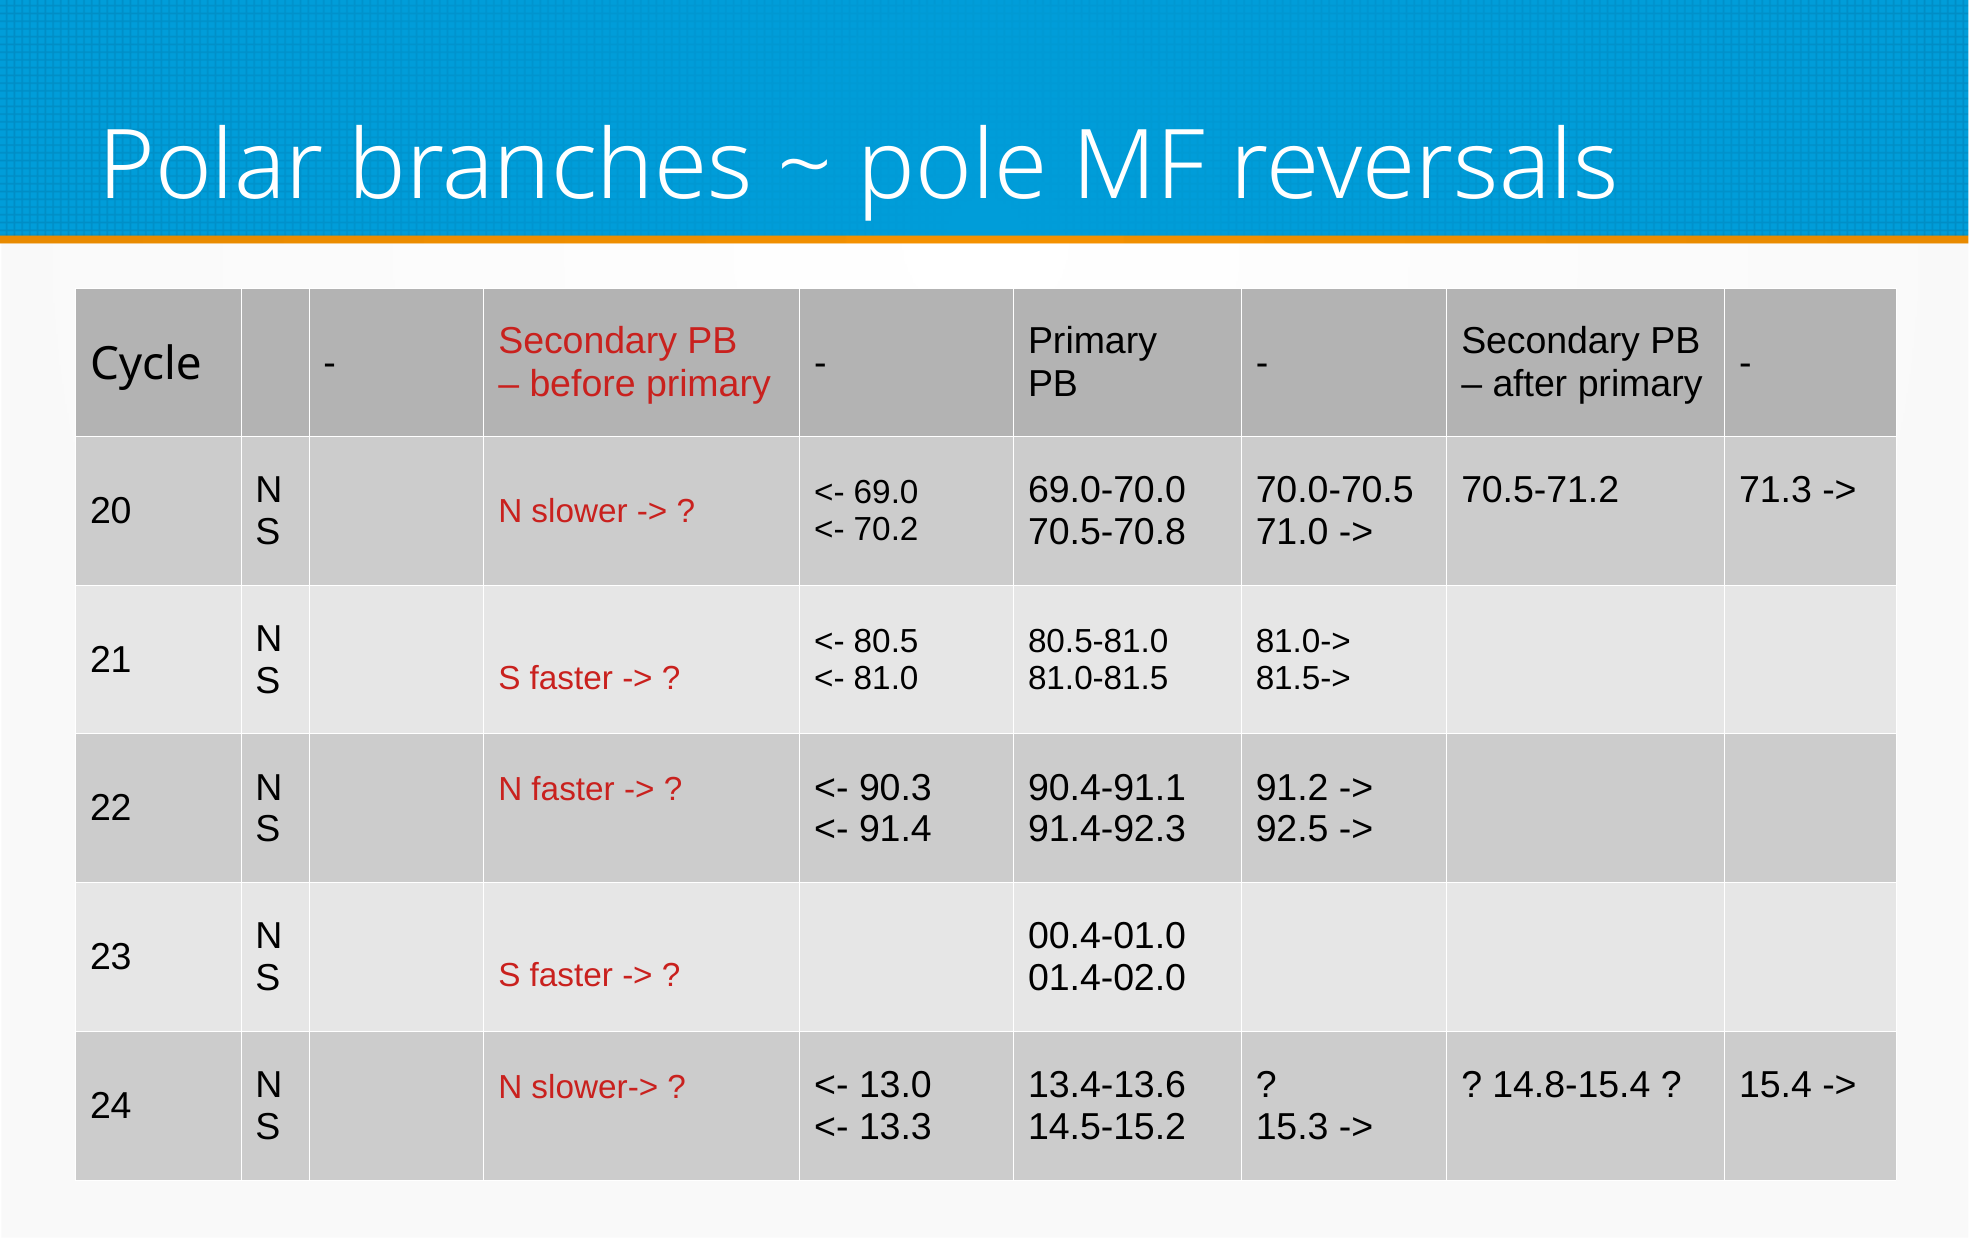

# Polar branches ~ pole MF reversals
| Cycle | | - | Secondary PB – before primary | - | Primary PB | - | Secondary PB – after primary | - |
| --- | --- | --- | --- | --- | --- | --- | --- | --- |
| 20 | N S | | N slower -> ? | <- 69.0 <- 70.2 | 69.0-70.0 70.5-70.8 | 70.0-70.5 71.0 -> | 70.5-71.2 | 71.3 -> |
| 21 | N S | | S faster -> ? | <- 80.5 <- 81.0 | 80.5-81.0 81.0-81.5 | 81.0-> 81.5-> | | |
| 22 | N S | | N faster -> ? | <- 90.3 <- 91.4 | 90.4-91.1 91.4-92.3 | 91.2 -> 92.5 -> | | |
| 23 | N S | | S faster -> ? | | 00.4-01.0 01.4-02.0 | | | |
| 24 | N S | | N slower-> ? | <- 13.0 <- 13.3 | 13.4-13.6 14.5-15.2 | ? 15.3 -> | ? 14.8-15.4 ? | 15.4 -> |